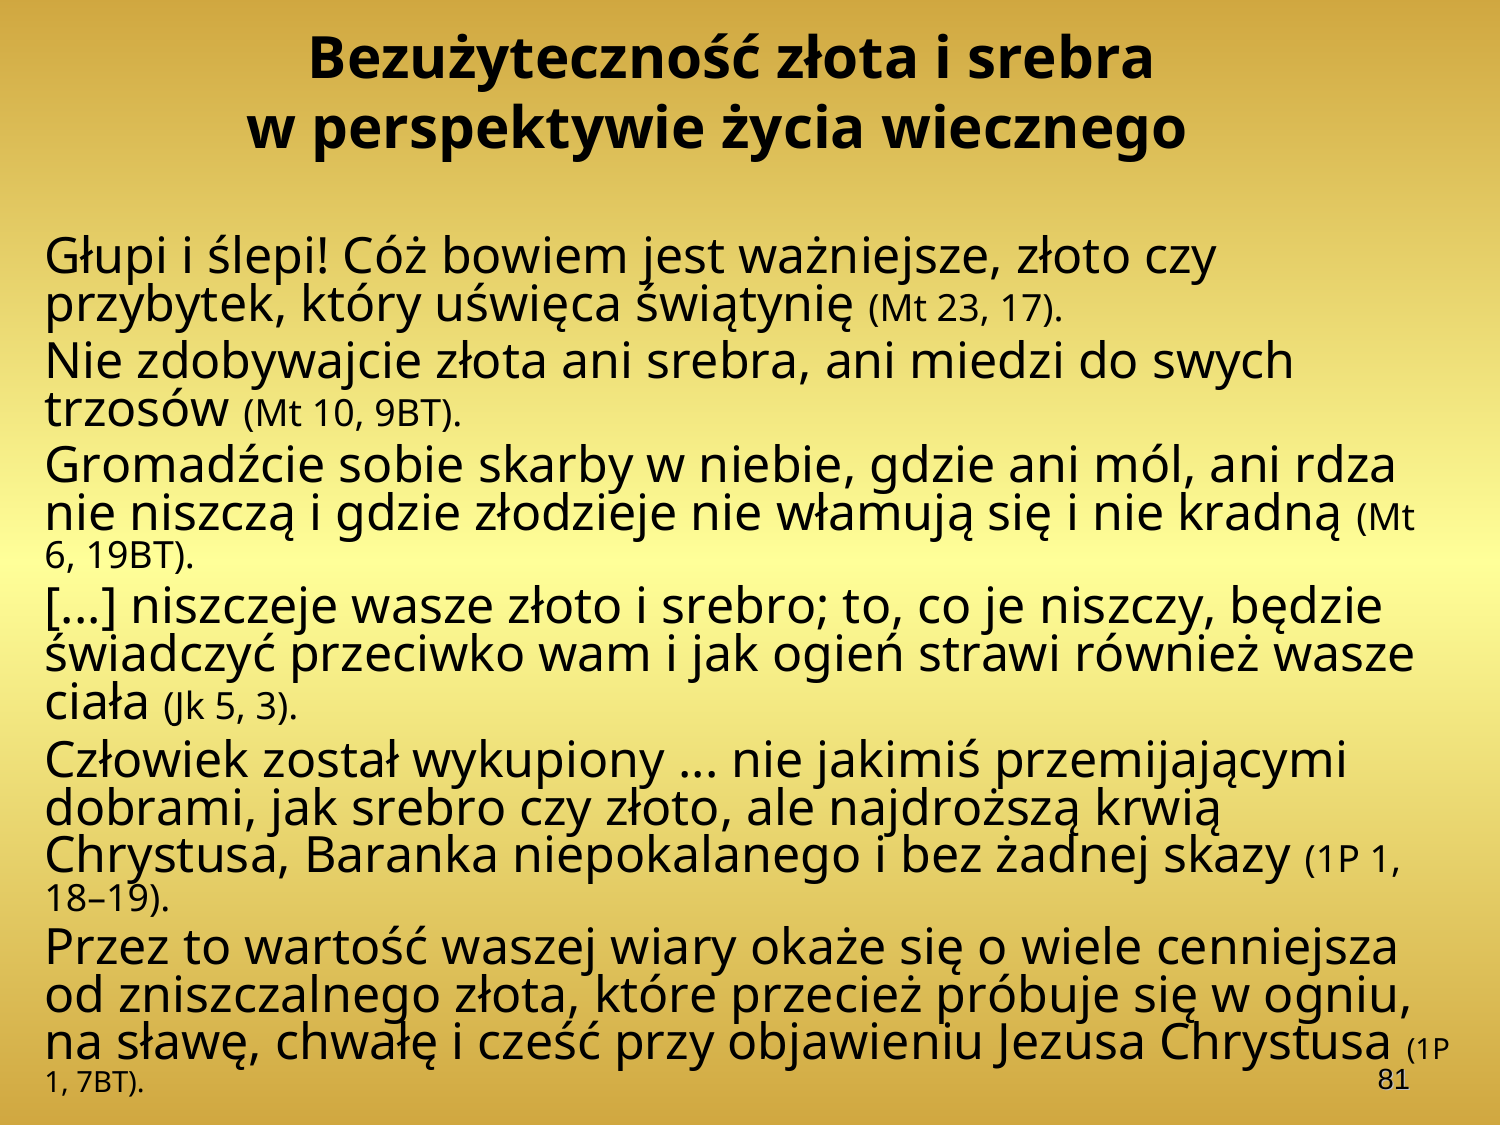

# Bezużyteczność złota i srebra w perspektywie życia wiecznego
Głupi i ślepi! Cóż bowiem jest ważniejsze, złoto czy przybytek, który uświęca świątynię (Mt 23, 17).
Nie zdobywajcie złota ani srebra, ani miedzi do swych trzosów (Mt 10, 9BT).
Gromadźcie sobie skarby w niebie, gdzie ani mól, ani rdza nie niszczą i gdzie złodzieje nie włamują się i nie kradną (Mt 6, 19BT).
[...] niszczeje wasze złoto i srebro; to, co je niszczy, będzie świadczyć przeciwko wam i jak ogień strawi również wasze ciała (Jk 5, 3).
Człowiek został wykupiony ... nie jakimiś przemijającymi dobrami, jak srebro czy złoto, ale najdroższą krwią Chrystusa, Baranka niepokalanego i bez żadnej skazy (1P 1, 18–19).
Przez to wartość waszej wiary okaże się o wiele cenniejsza od zniszczalnego złota, które przecież próbuje się w ogniu, na sławę, chwałę i cześć przy objawieniu Jezusa Chrystusa (1P 1, 7BT).